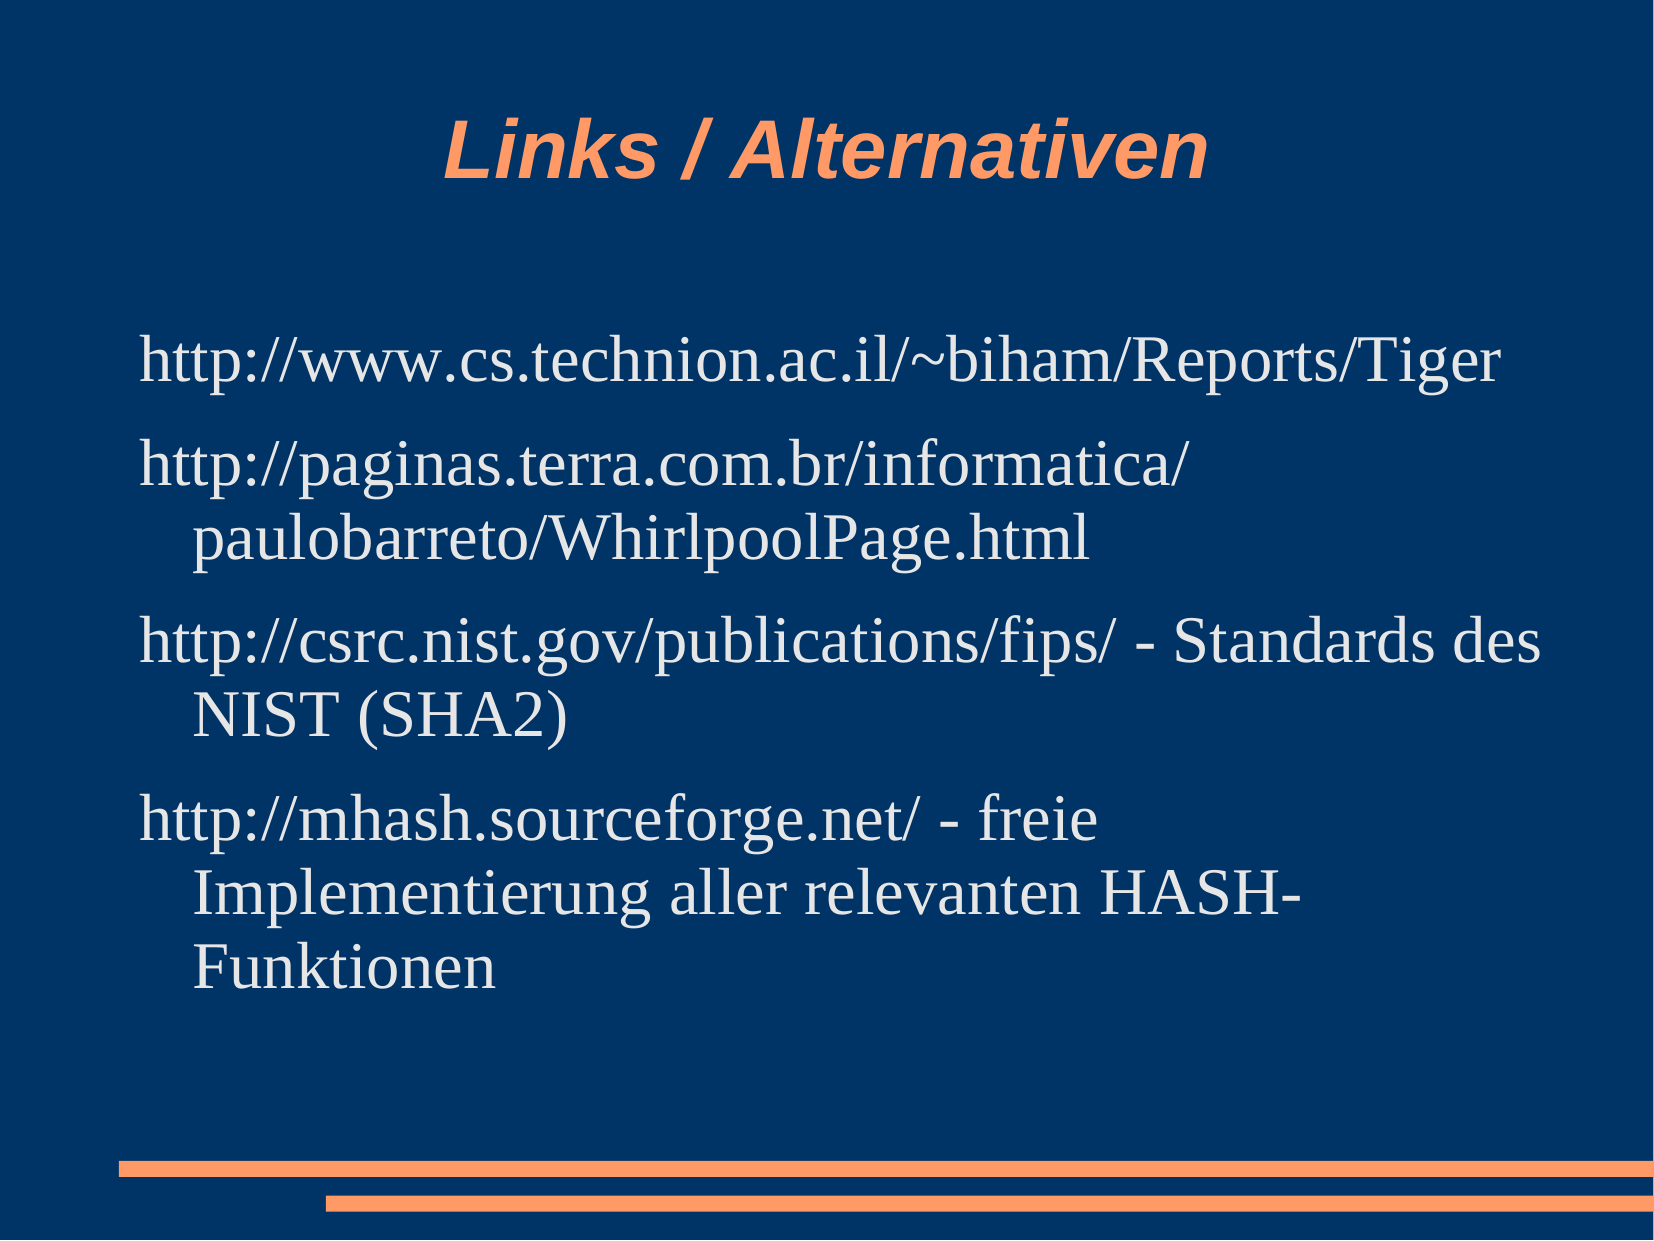

# Links / Alternativen
http://www.cs.technion.ac.il/~biham/Reports/Tiger
http://paginas.terra.com.br/informatica/paulobarreto/WhirlpoolPage.html
http://csrc.nist.gov/publications/fips/ - Standards des NIST (SHA2)
http://mhash.sourceforge.net/ - freie Implementierung aller relevanten HASH-Funktionen